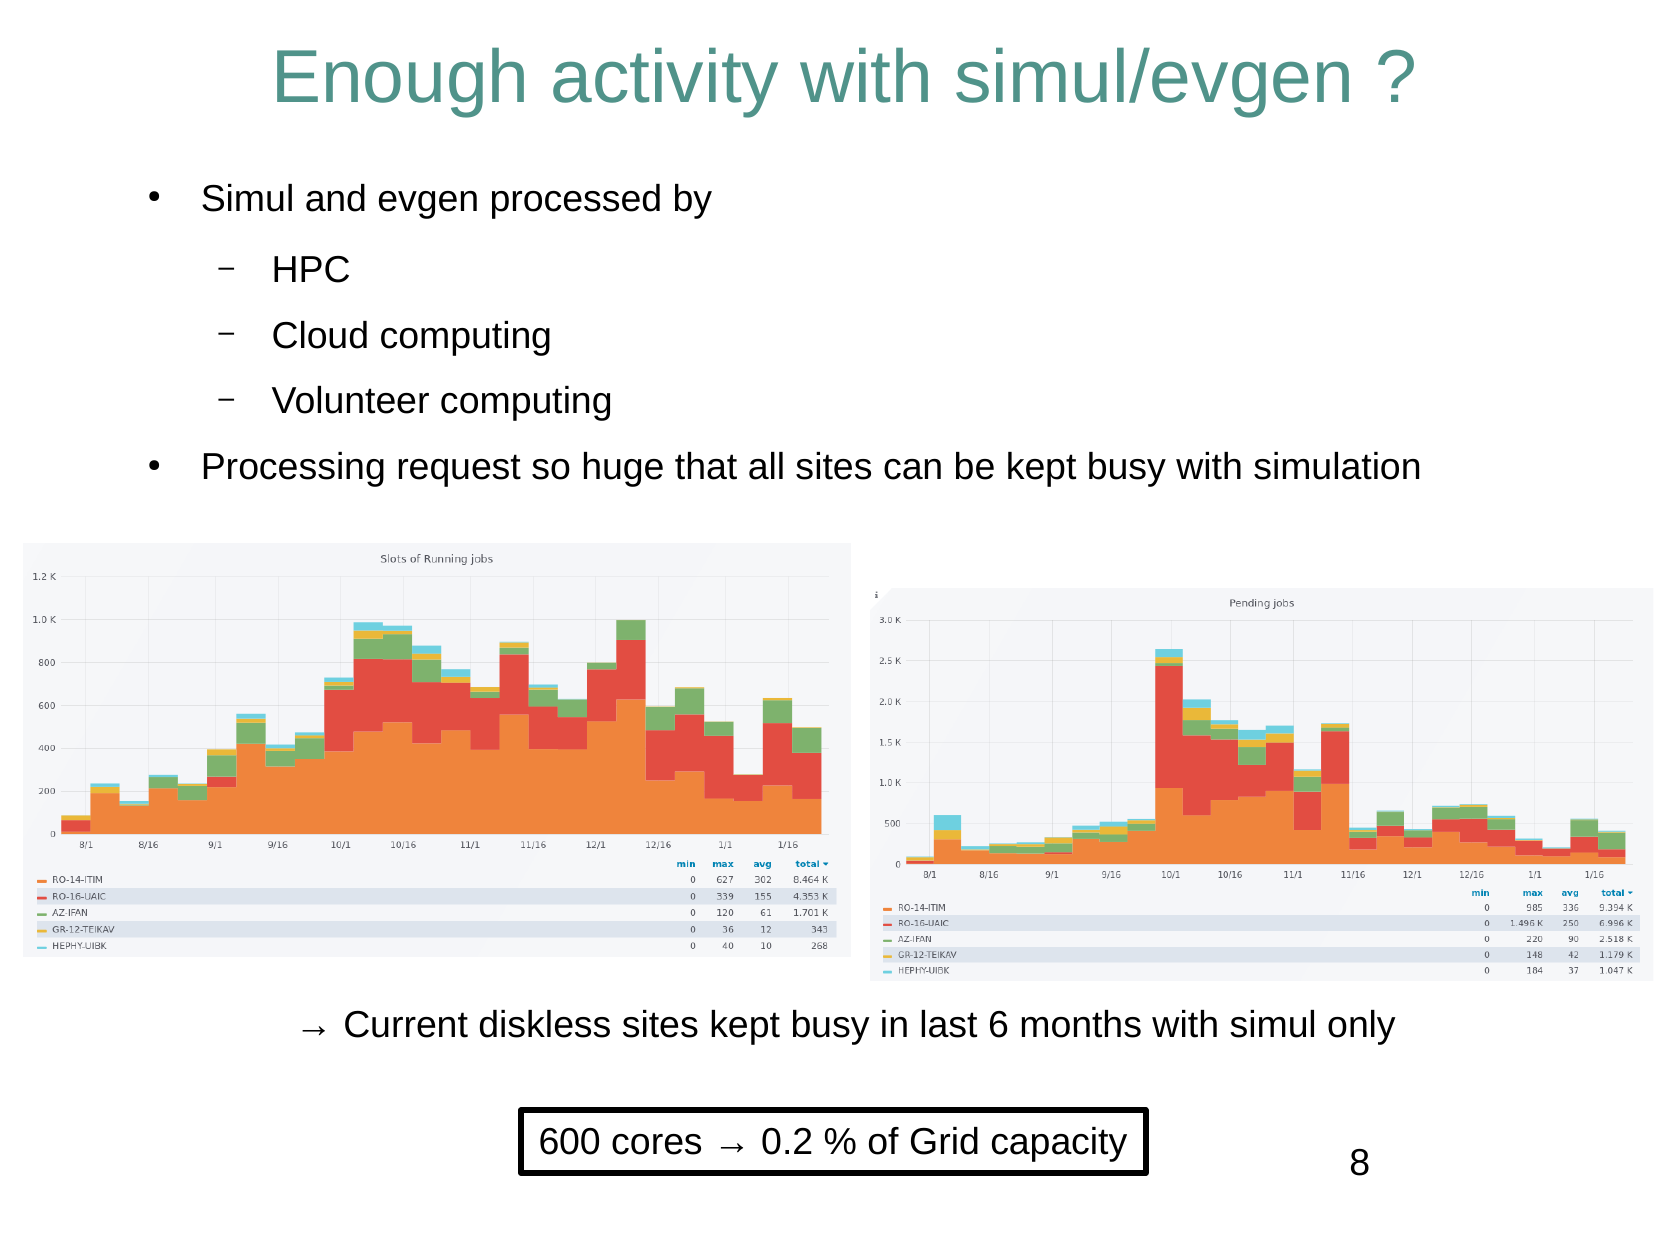

# Enough activity with simul/evgen ?
Simul and evgen processed by
HPC
Cloud computing
Volunteer computing
Processing request so huge that all sites can be kept busy with simulation
→ Current diskless sites kept busy in last 6 months with simul only
600 cores → 0.2 % of Grid capacity